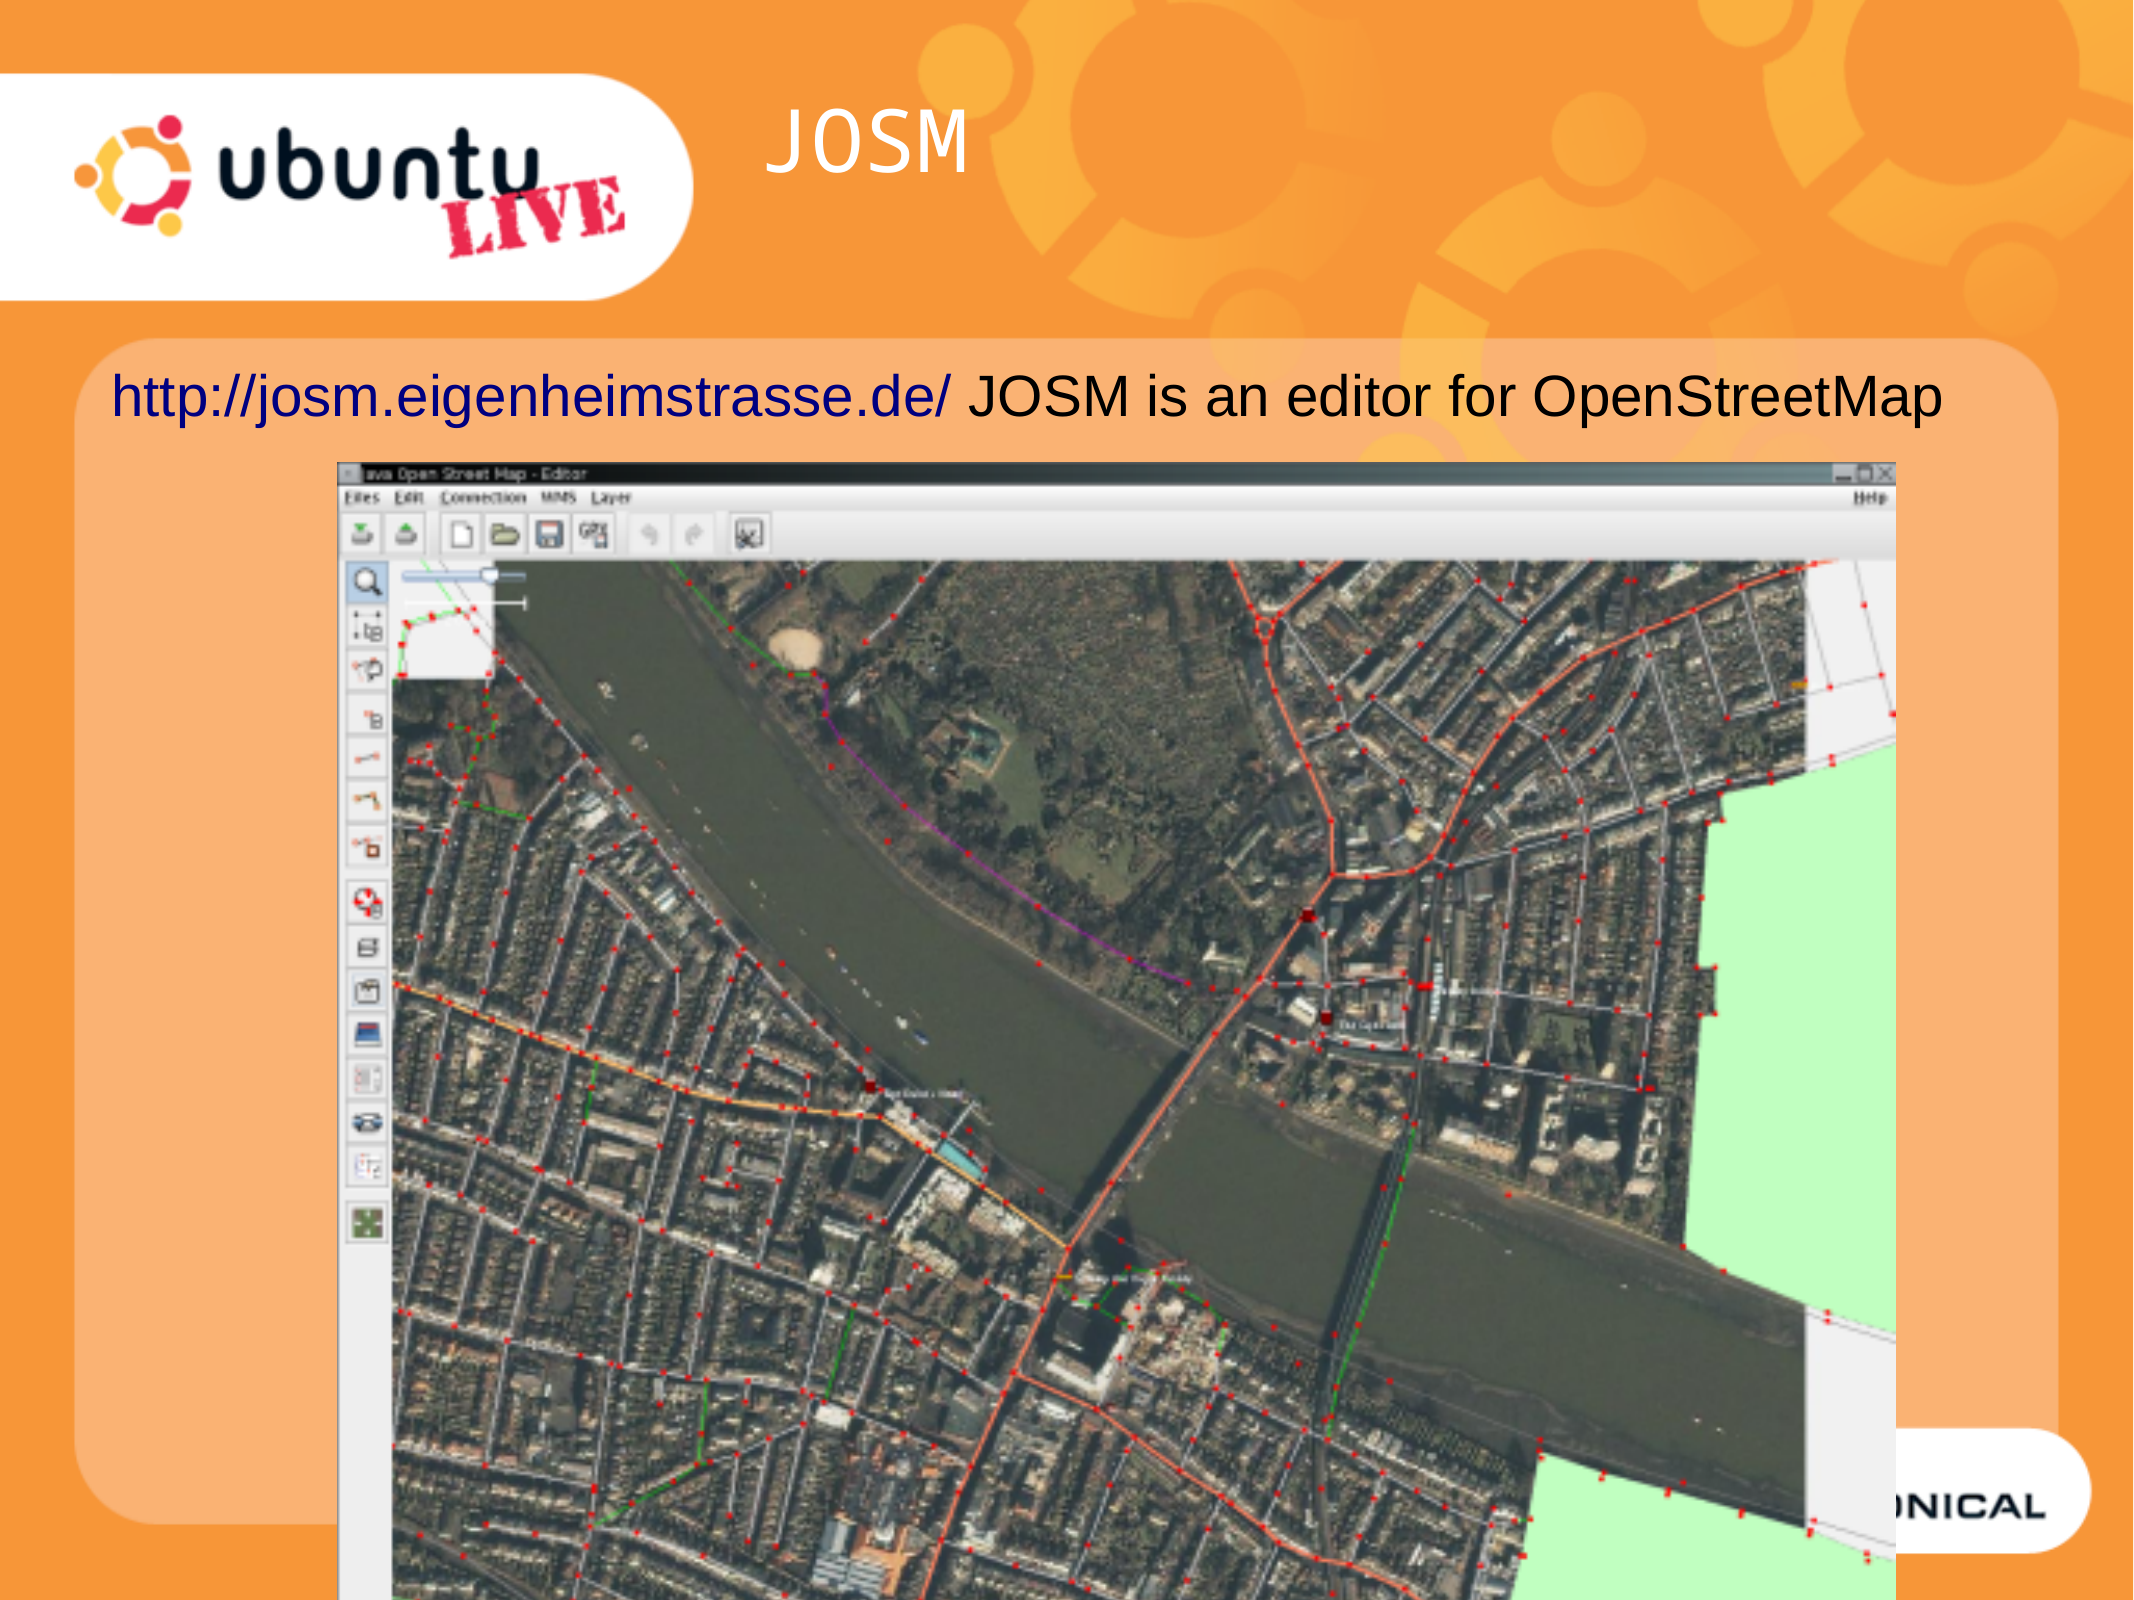

JOSM
# http://josm.eigenheimstrasse.de/ JOSM is an editor for OpenStreetMap